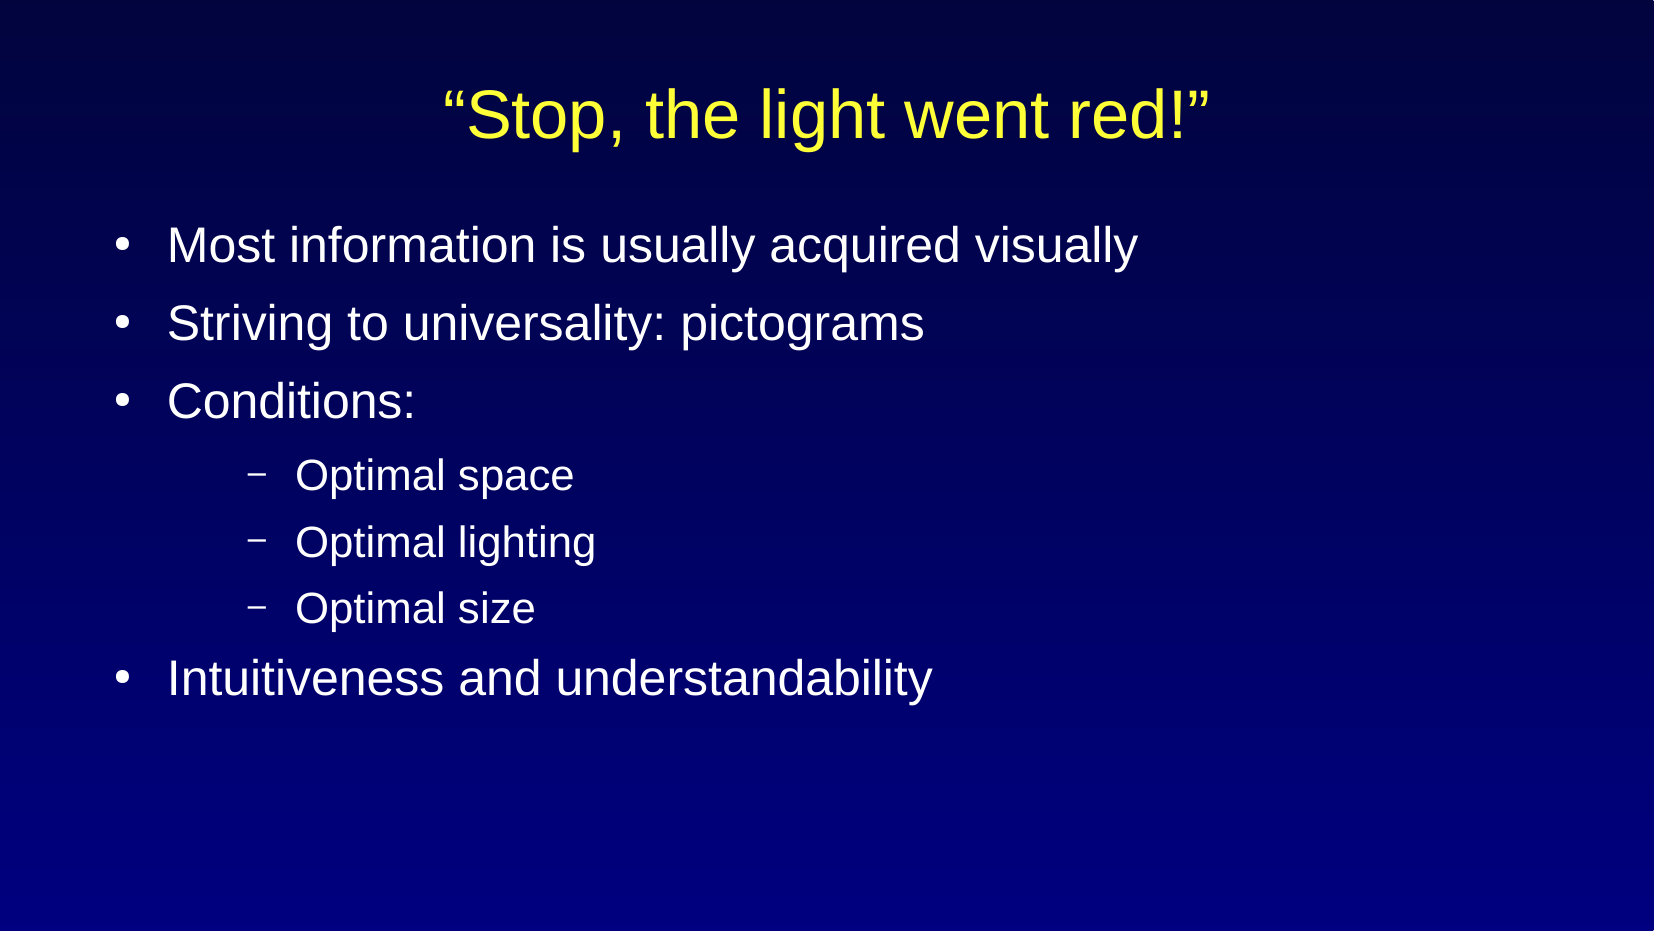

# “Stop, the light went red!”
Most information is usually acquired visually
Striving to universality: pictograms
Conditions:
Optimal space
Optimal lighting
Optimal size
Intuitiveness and understandability